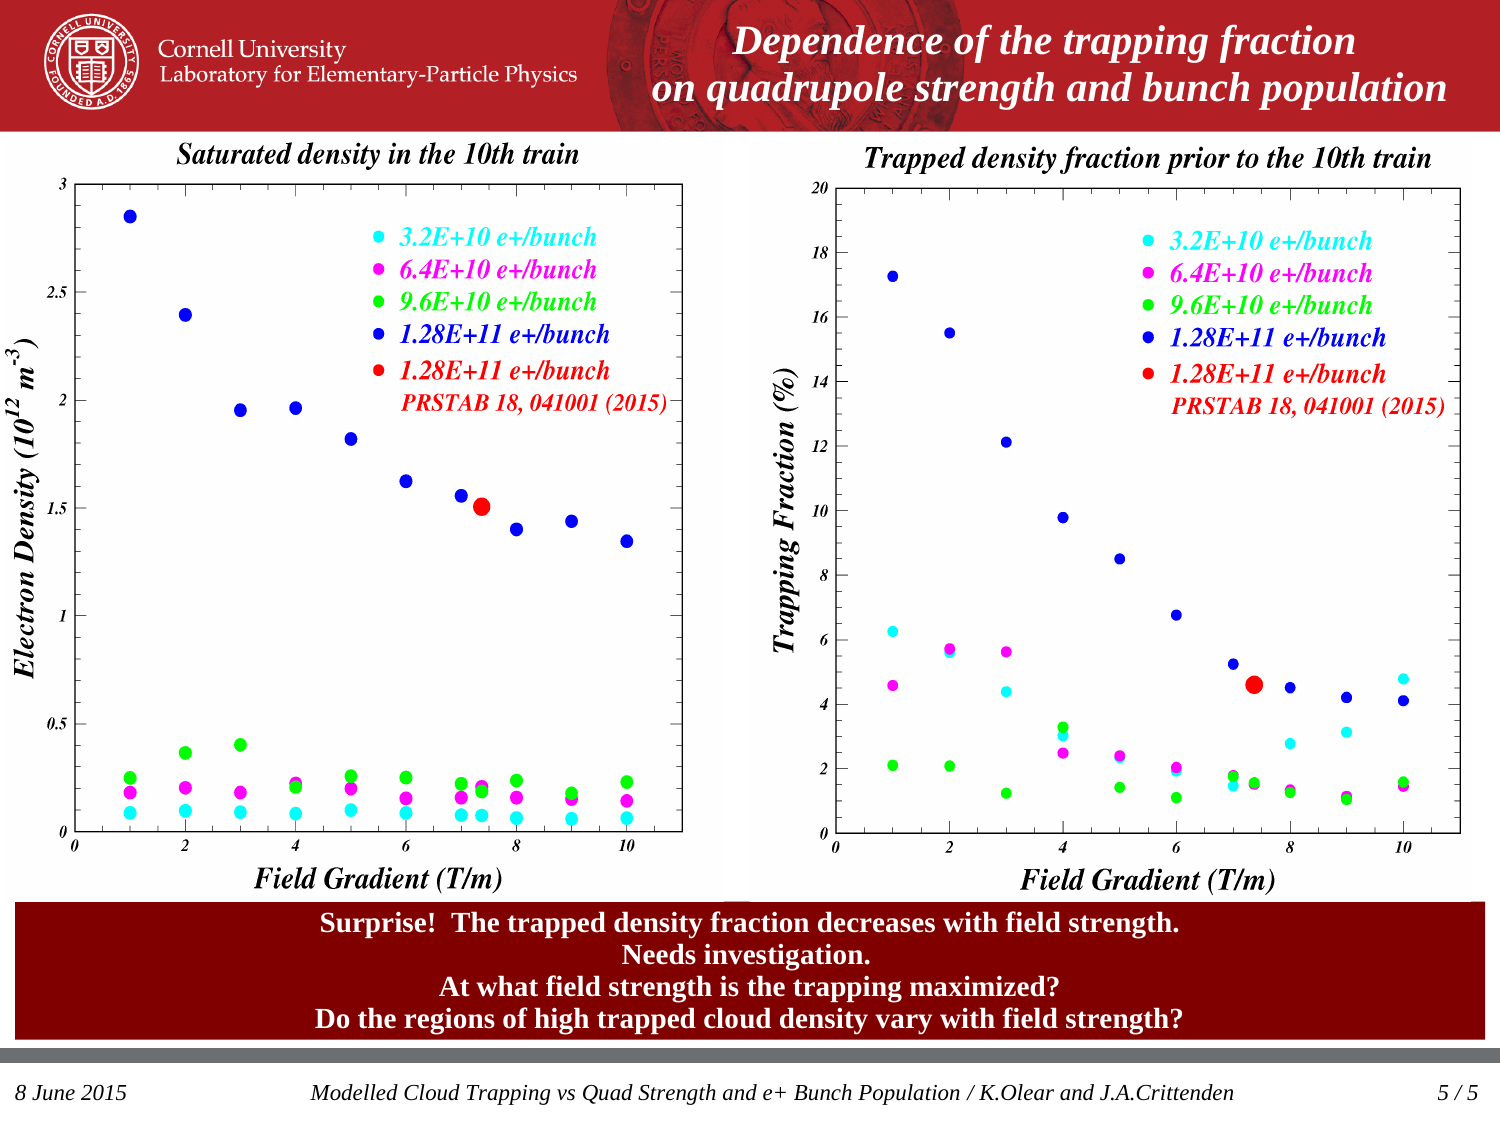

# Dependence of the trapping fraction on quadrupole strength and bunch population
Surprise! The trapped density fraction decreases with field strength.
Needs investigation.
 At what field strength is the trapping maximized?
Do the regions of high trapped cloud density vary with field strength?